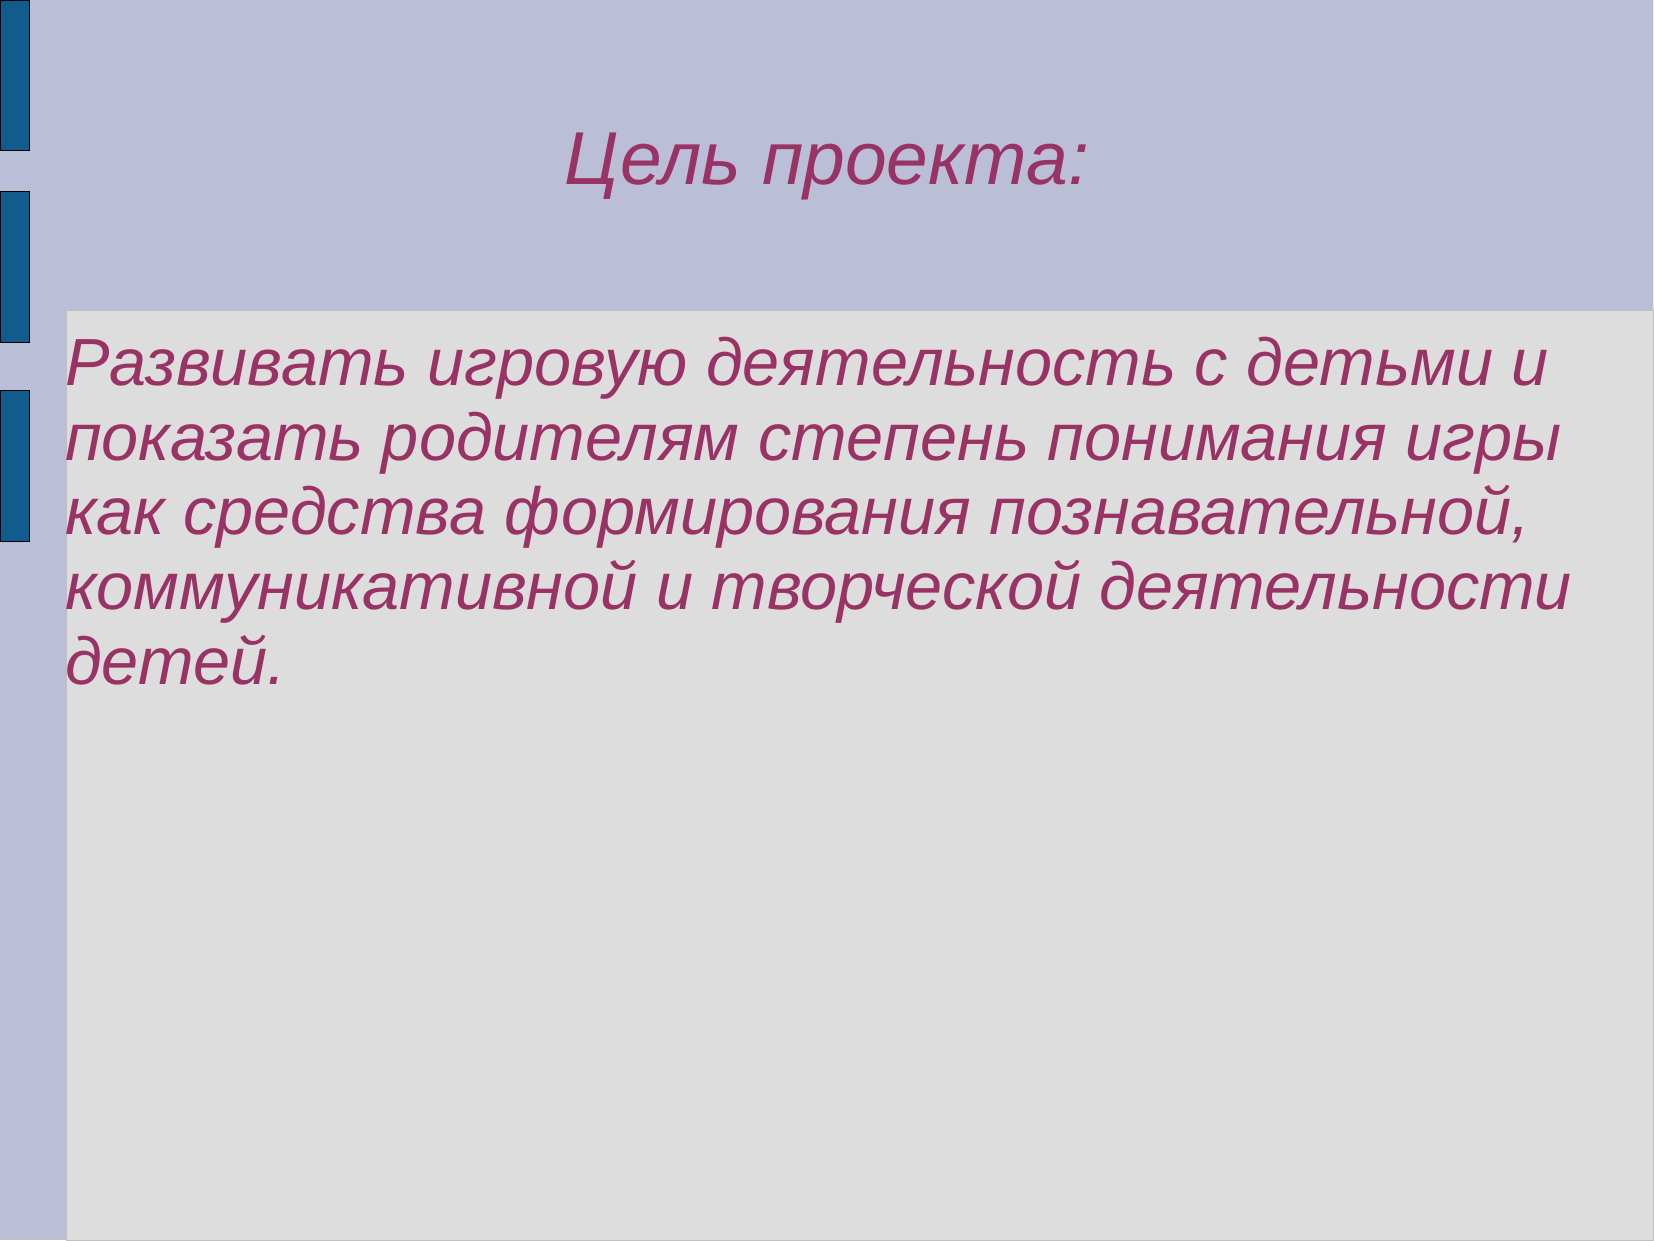

Цель проекта:
Развивать игровую деятельность с детьми и показать родителям степень понимания игры как средства формирования познавательной, коммуникативной и творческой деятельности детей.